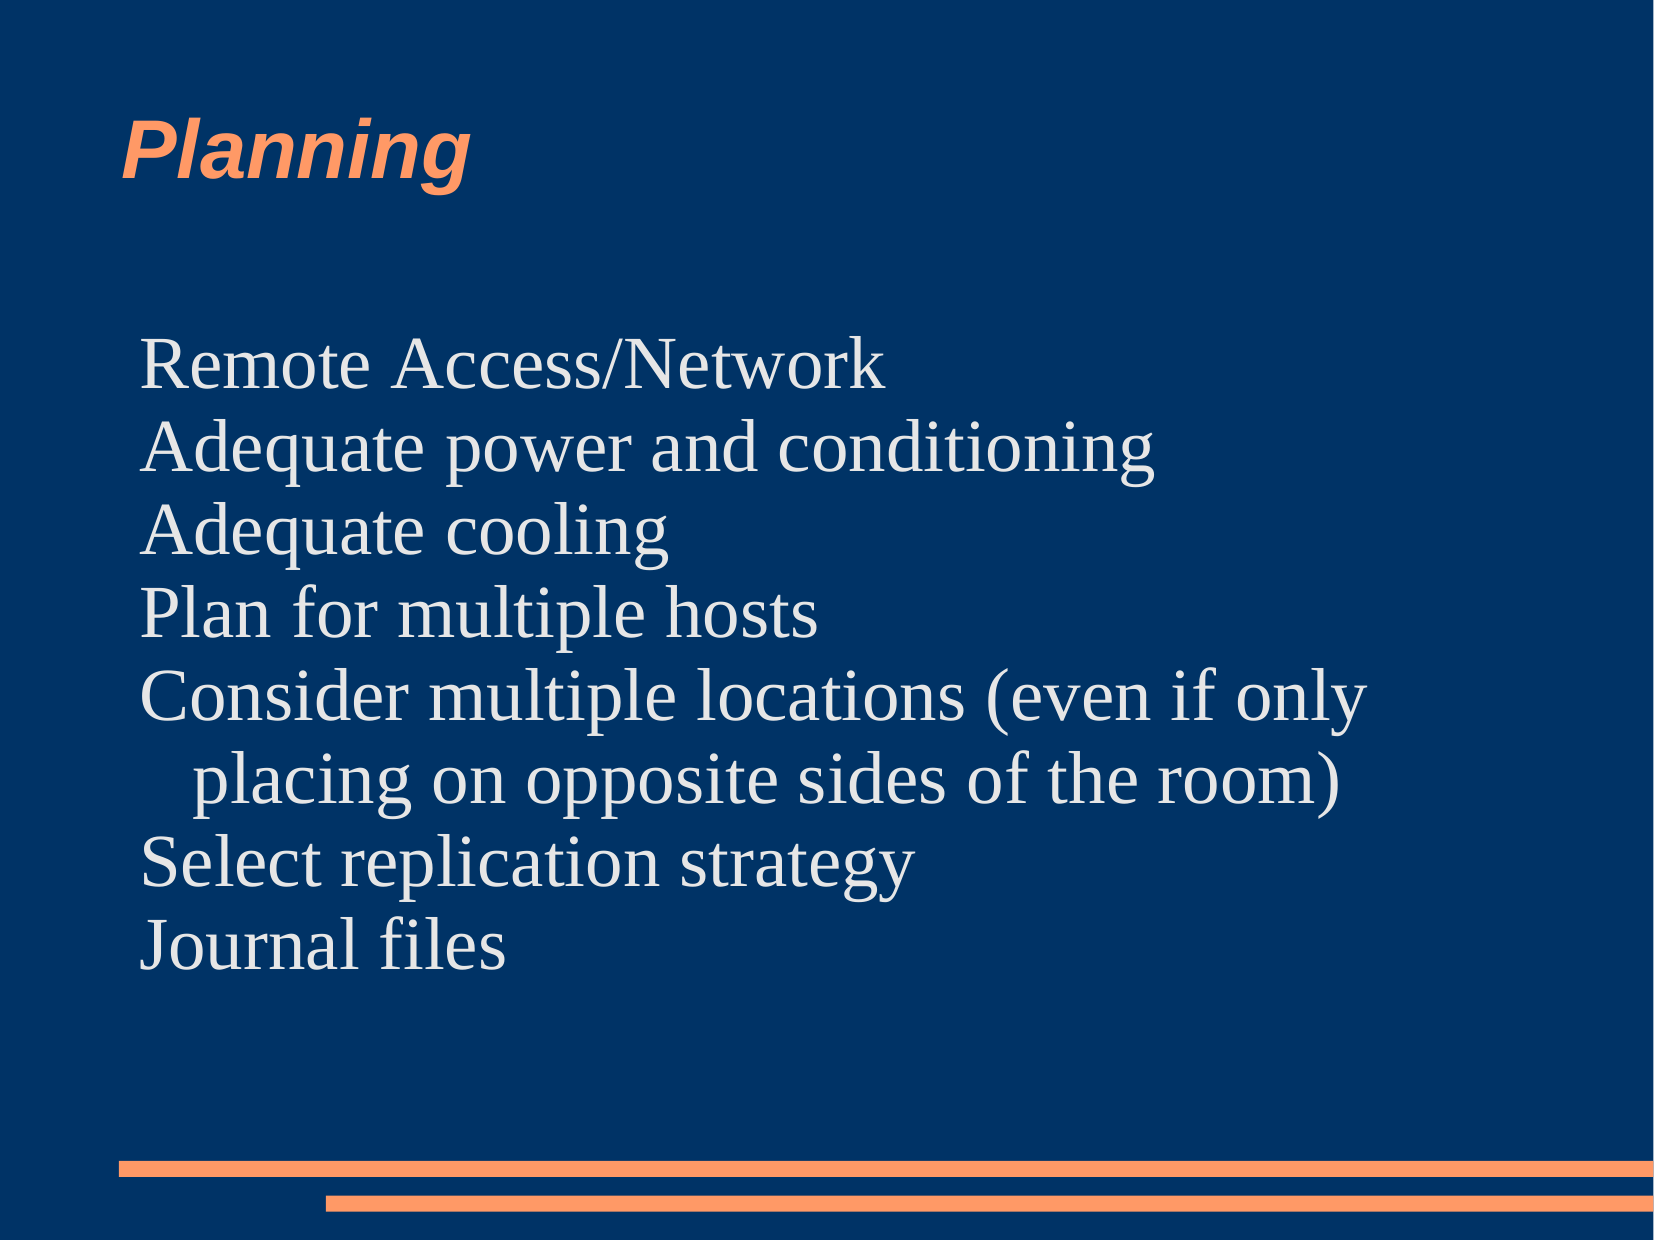

Planning
# Remote Access/Network
Adequate power and conditioning
Adequate cooling
Plan for multiple hosts
Consider multiple locations (even if only placing on opposite sides of the room)
Select replication strategy
Journal files